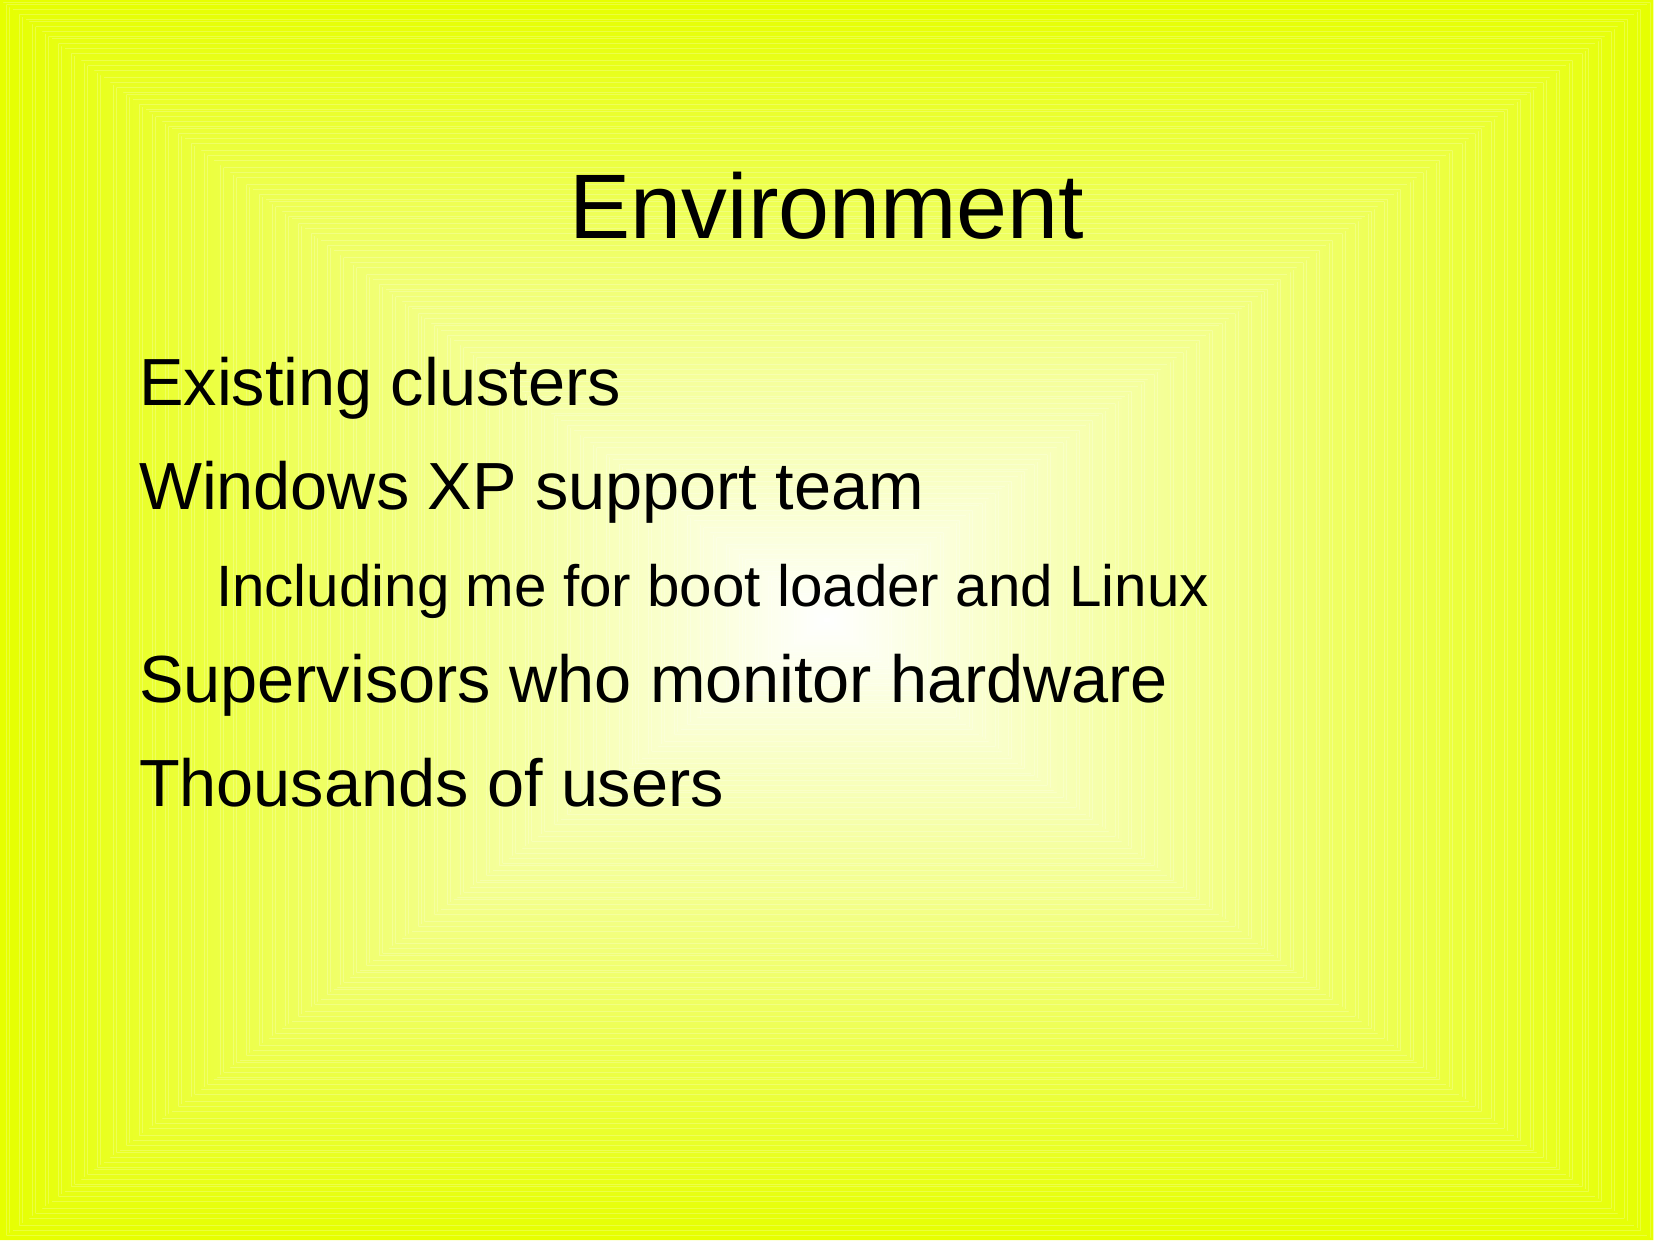

# Environment
Existing clusters
Windows XP support team
Including me for boot loader and Linux
Supervisors who monitor hardware
Thousands of users